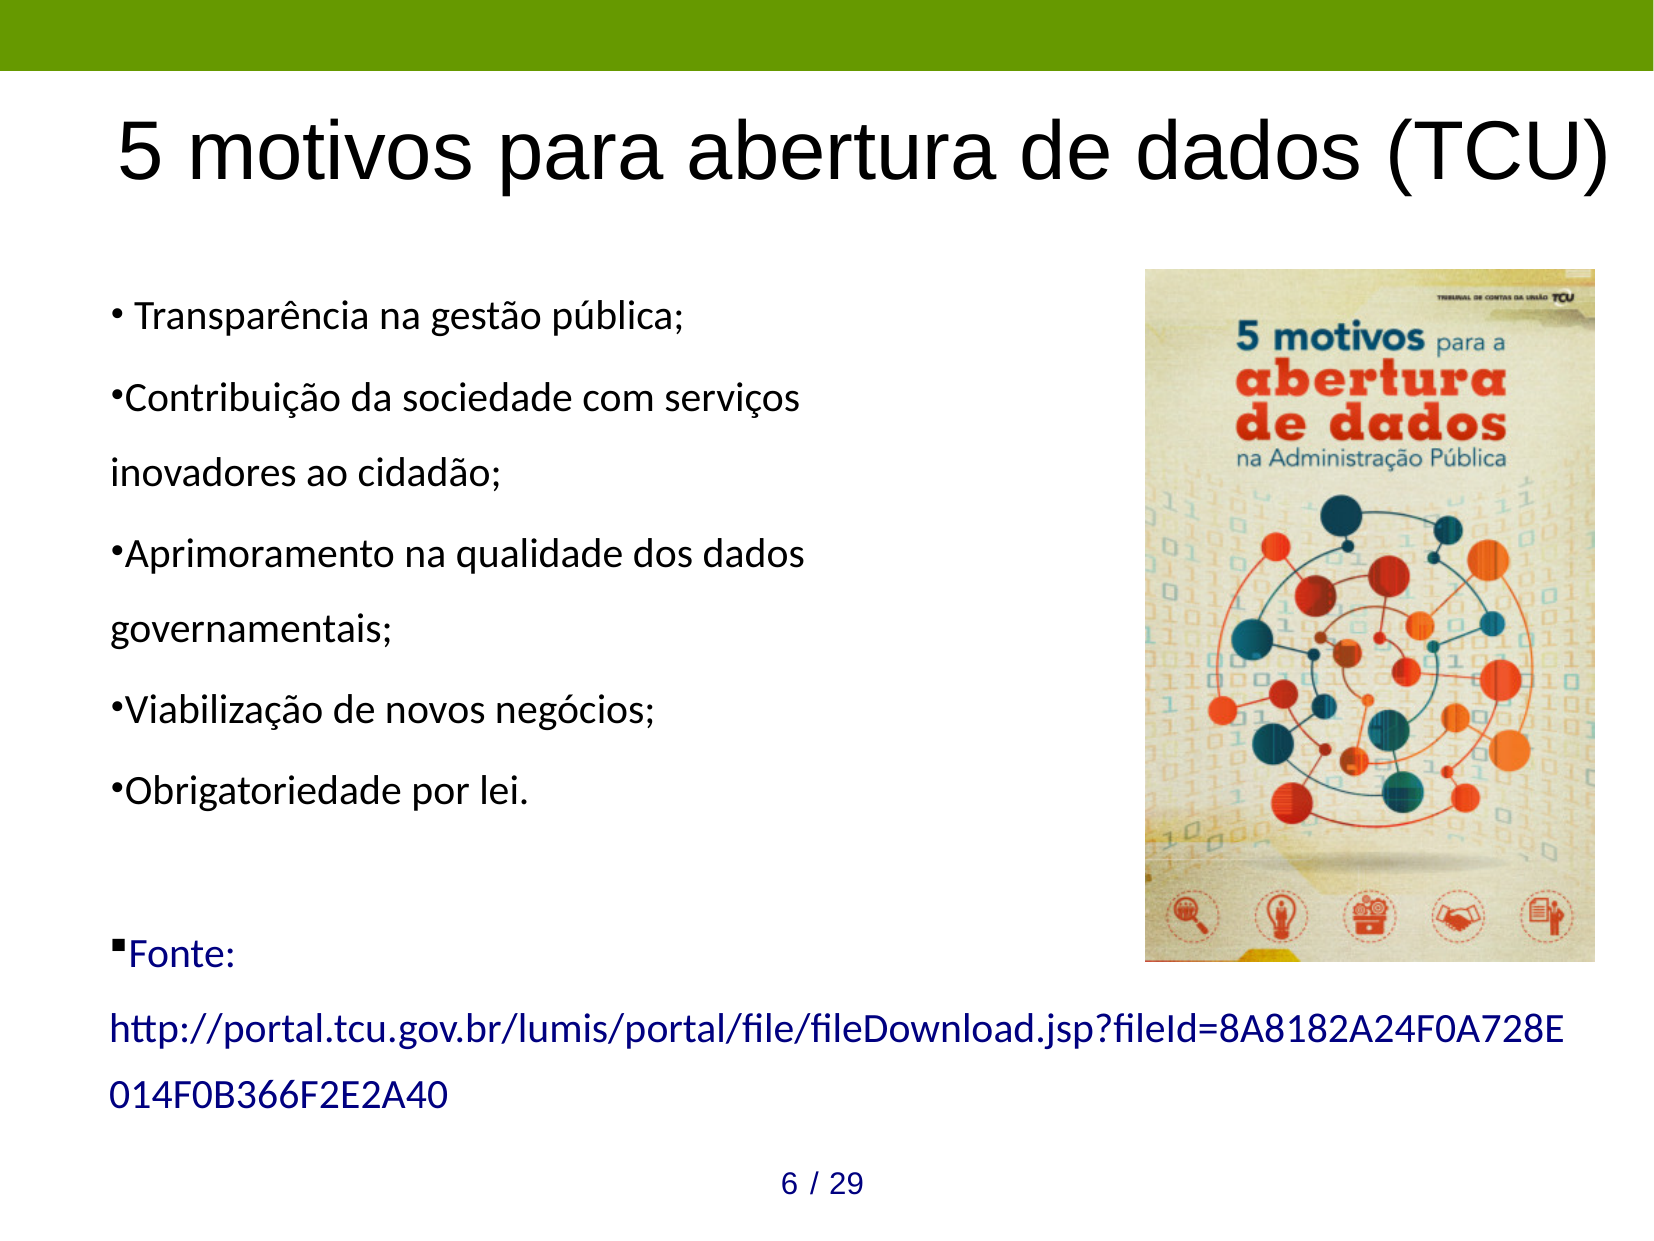

# 5 motivos para abertura de dados (TCU)
 Transparência na gestão pública;
Contribuição da sociedade com serviços
inovadores ao cidadão;
Aprimoramento na qualidade dos dados
governamentais;
Viabilização de novos negócios;
Obrigatoriedade por lei.
Fonte:
http://portal.tcu.gov.br/lumis/portal/file/fileDownload.jsp?fileId=8A8182A24F0A728E014F0B366F2E2A40
/
29